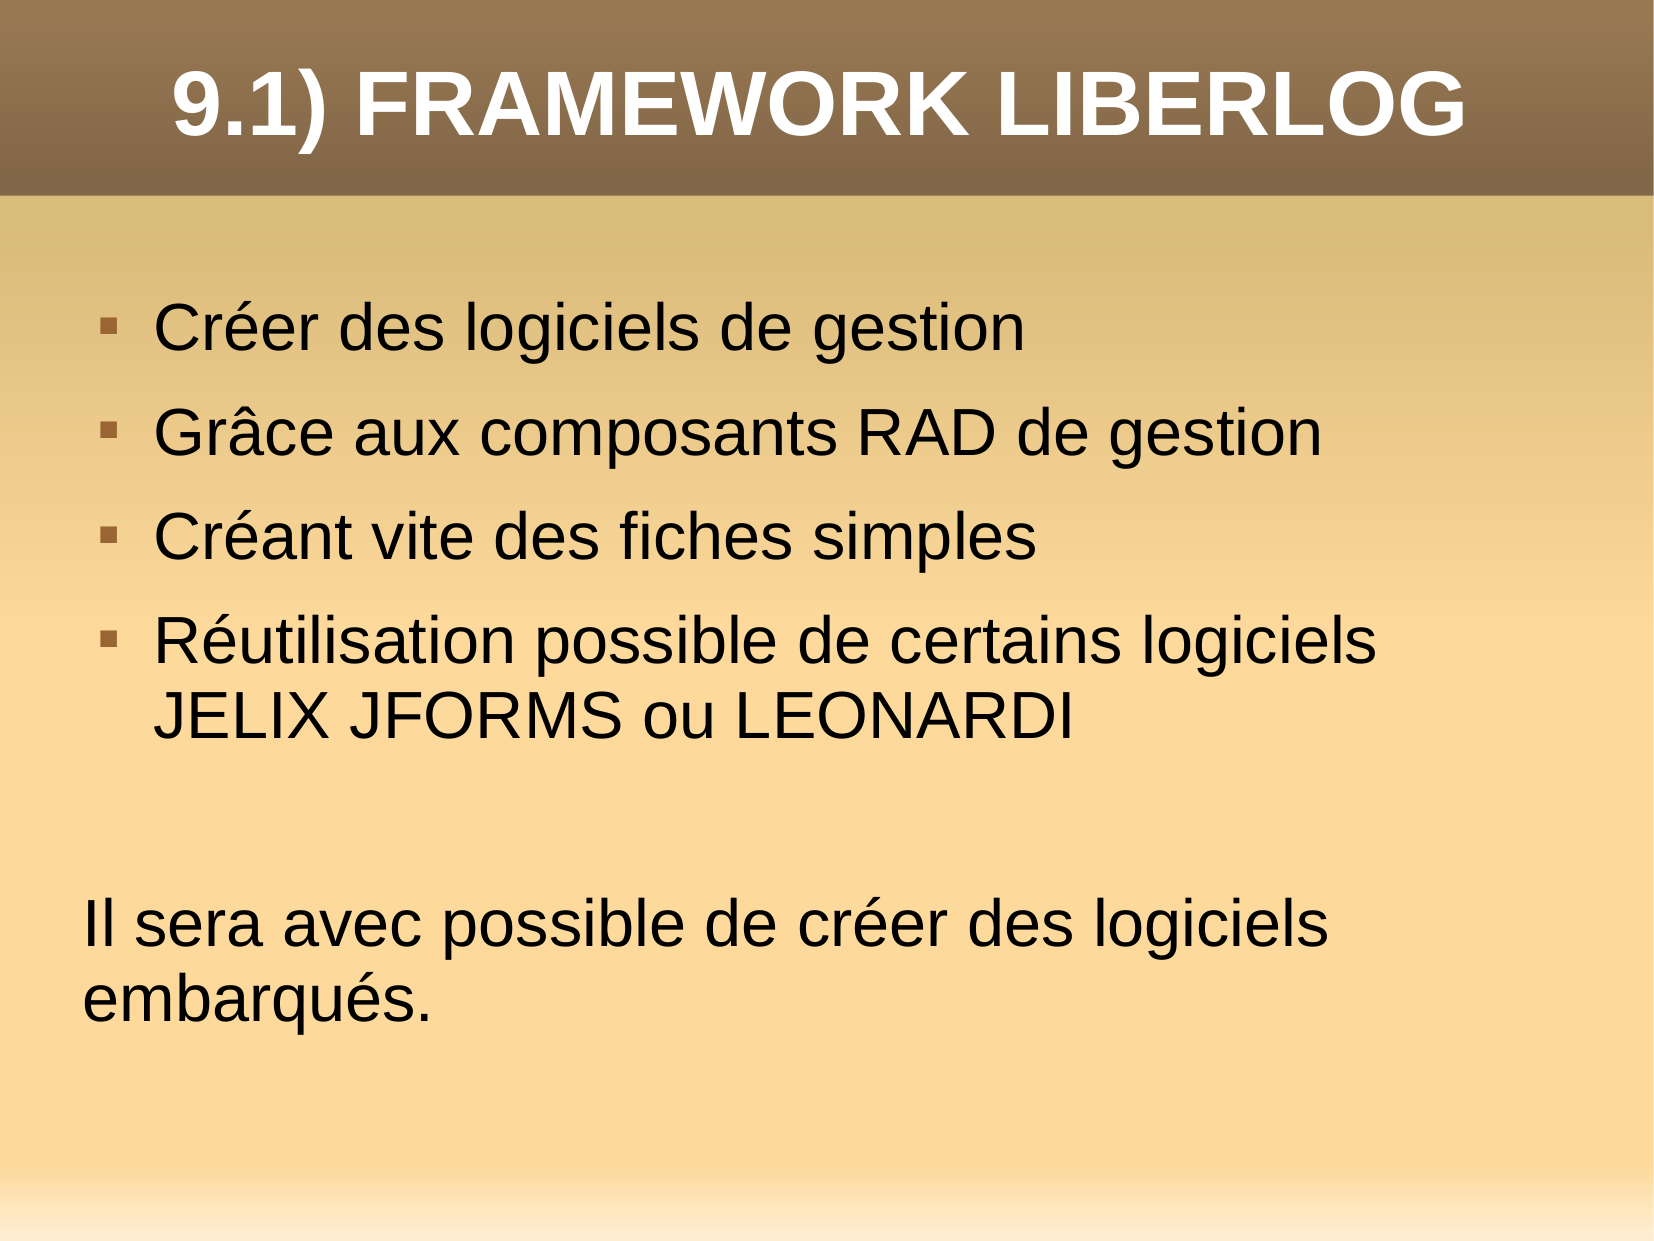

# 9.1) FRAMEWORK LIBERLOG
Créer des logiciels de gestion
Grâce aux composants RAD de gestion
Créant vite des fiches simples
Réutilisation possible de certains logiciels JELIX JFORMS ou LEONARDI
Il sera avec possible de créer des logiciels embarqués.